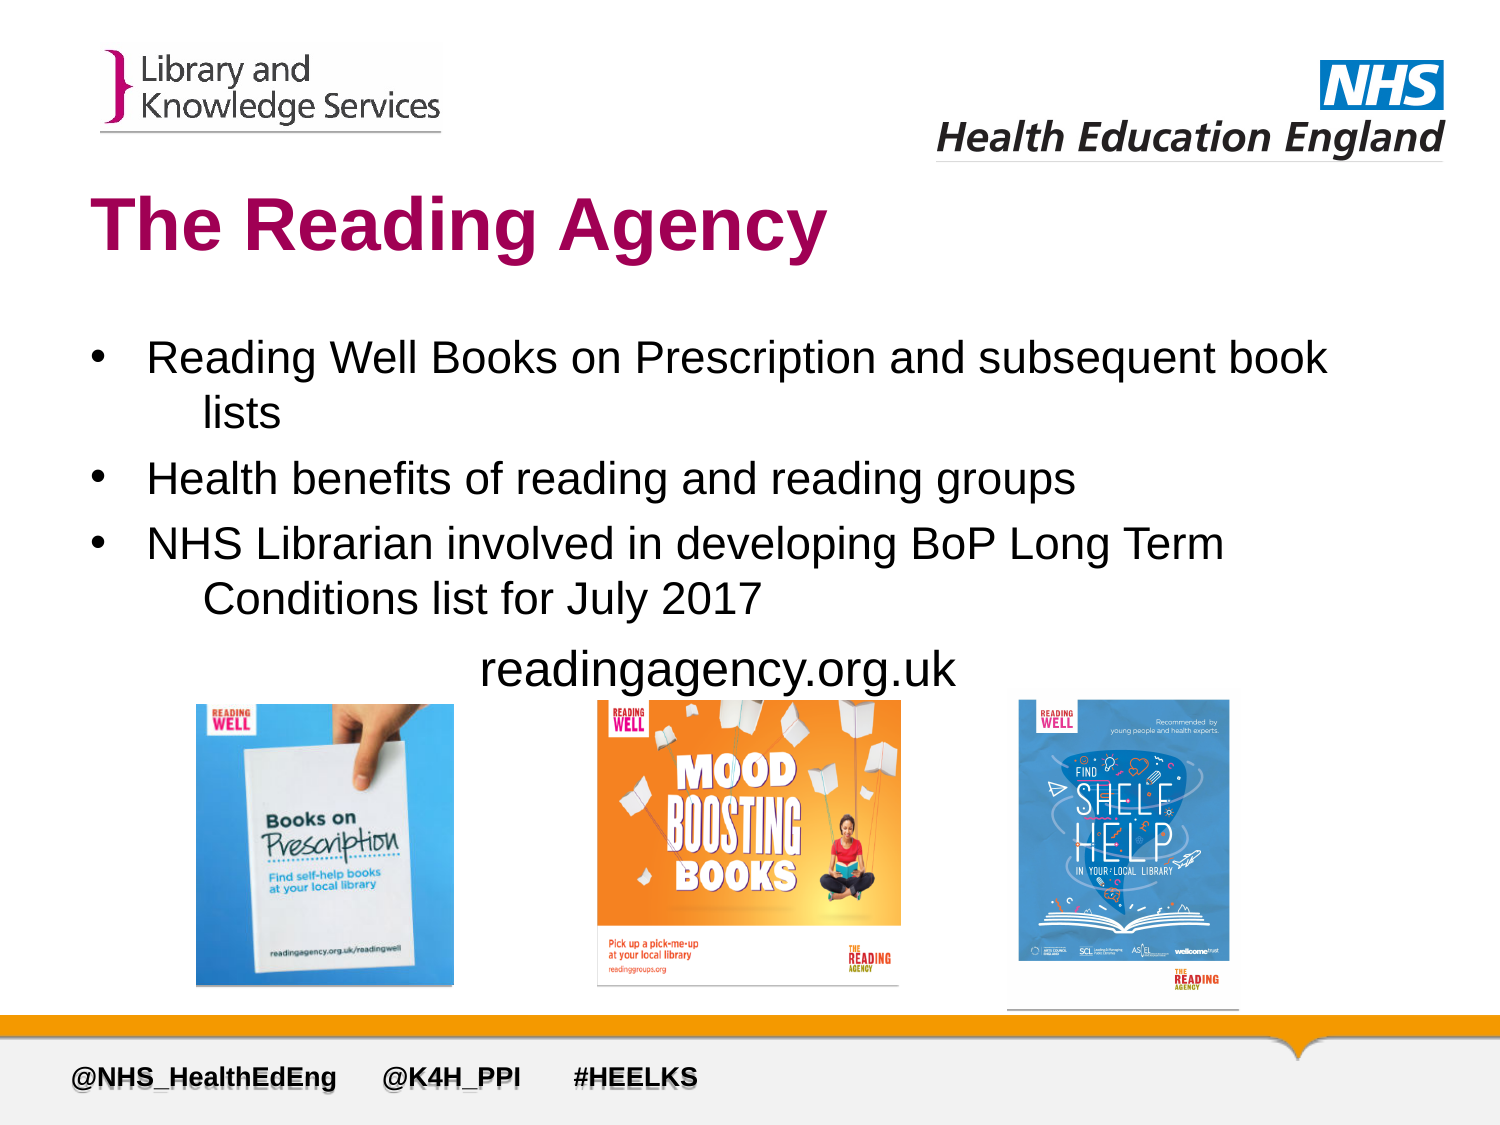

# The Reading Agency
Reading Well Books on Prescription and subsequent book lists
Health benefits of reading and reading groups
NHS Librarian involved in developing BoP Long Term Conditions list for July 2017
readingagency.org.uk
@NHS_HealthEdEng @K4H_PPI #HEELKS